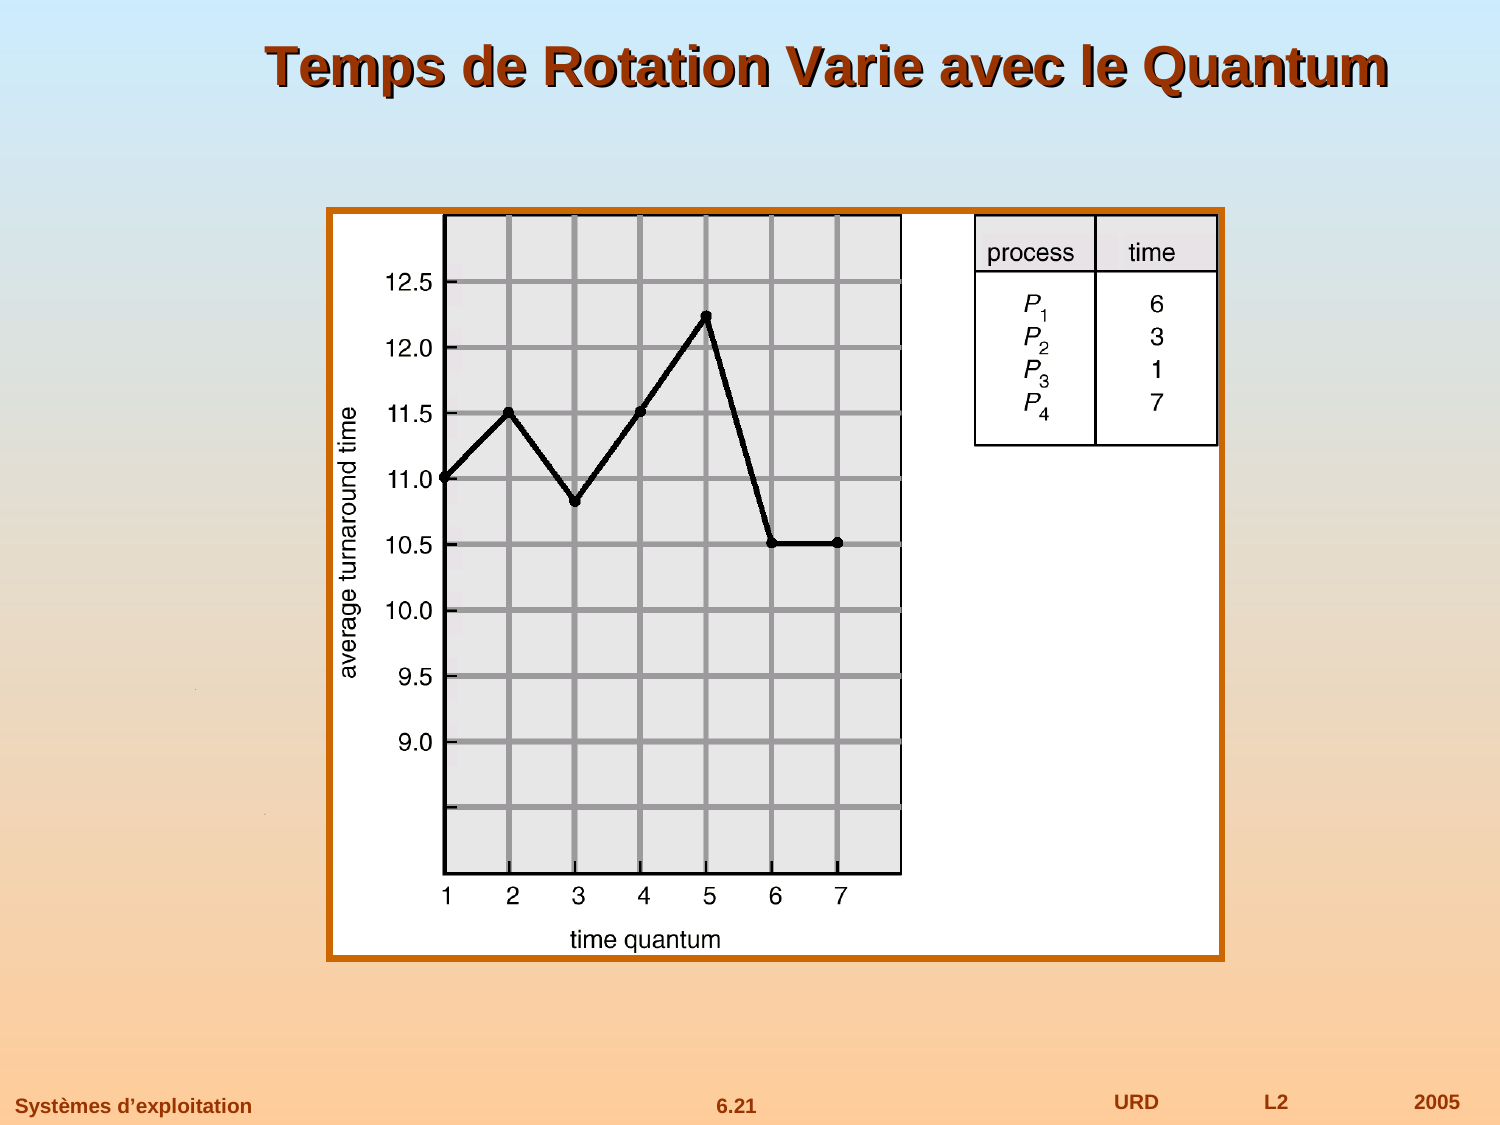

# Temps de Rotation Varie avec le Quantum